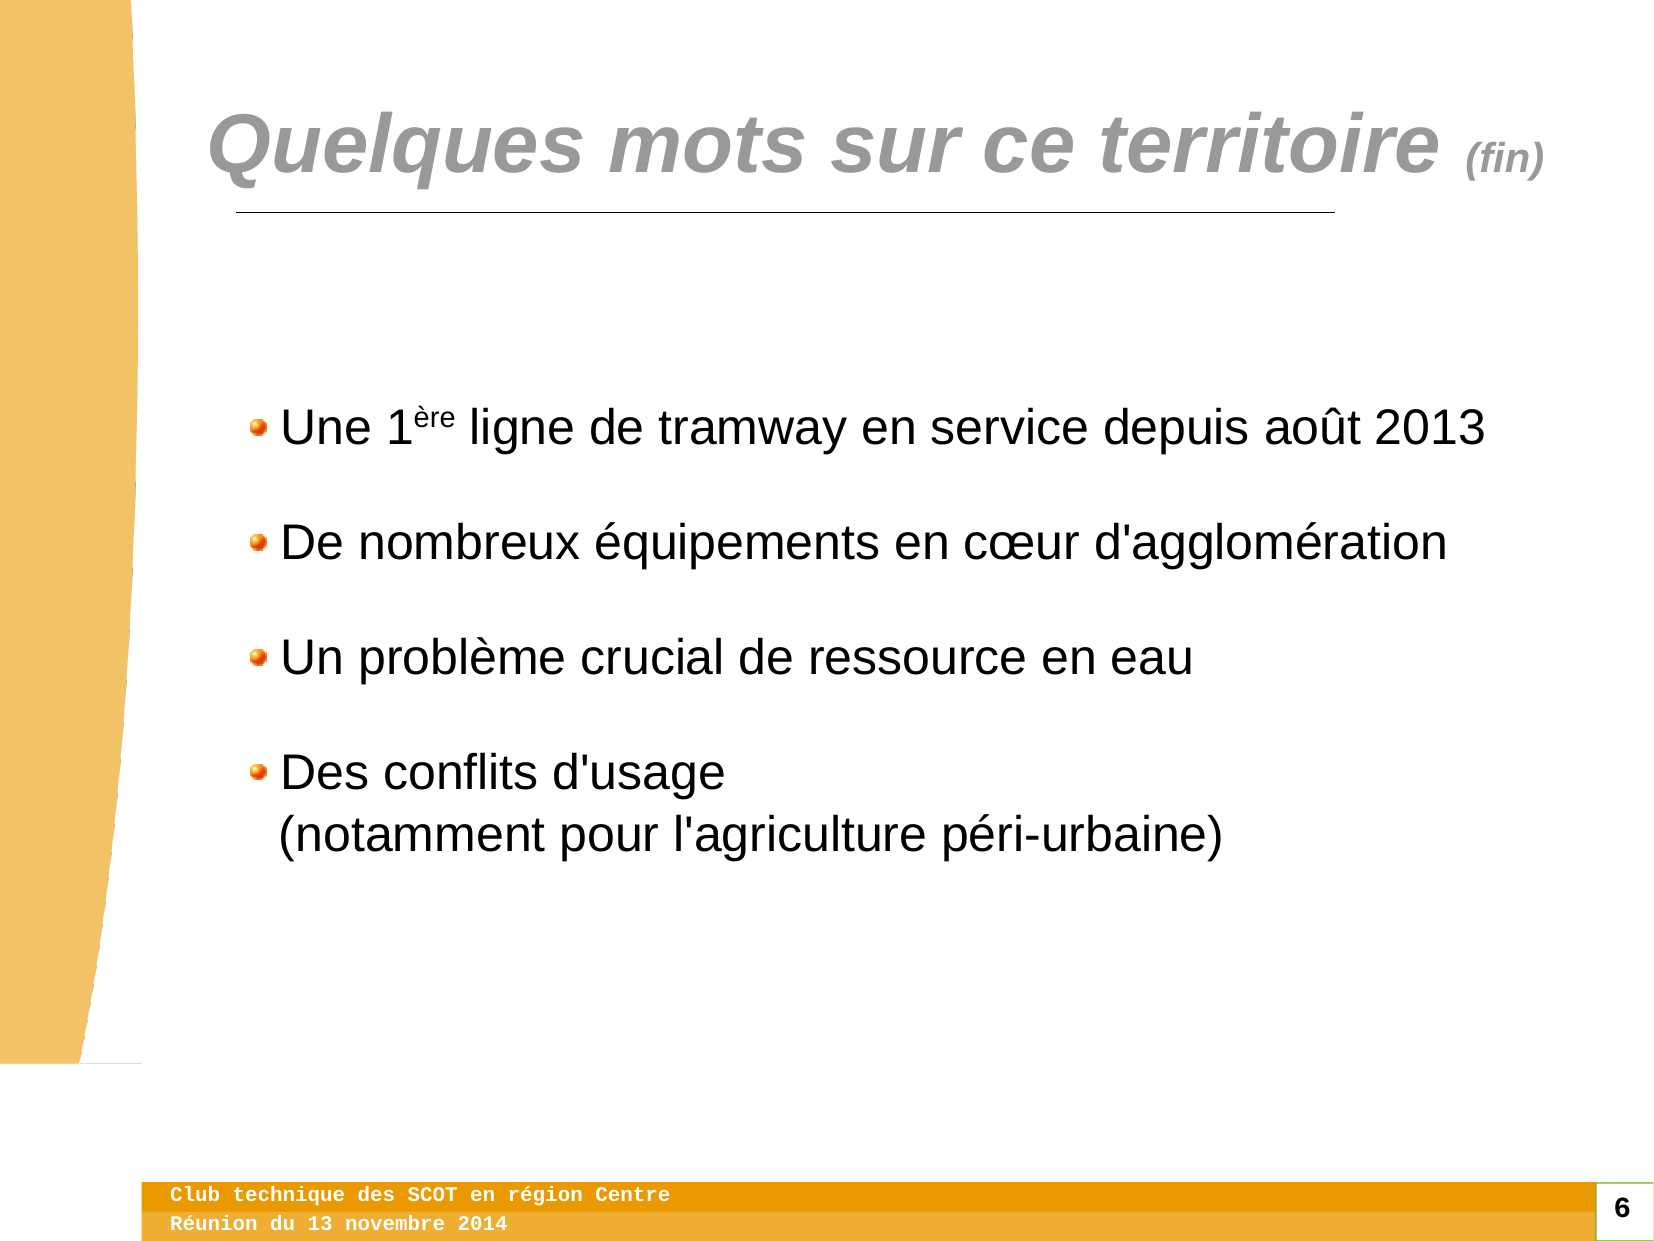

Quelques mots sur ce territoire (fin)
#
 Une 1ère ligne de tramway en service depuis août 2013
 De nombreux équipements en cœur d'agglomération
 Un problème crucial de ressource en eau
 Des conflits d'usage
 (notamment pour l'agriculture péri-urbaine)
Club technique des SCOT en région Centre
Réunion du 13 novembre 2014